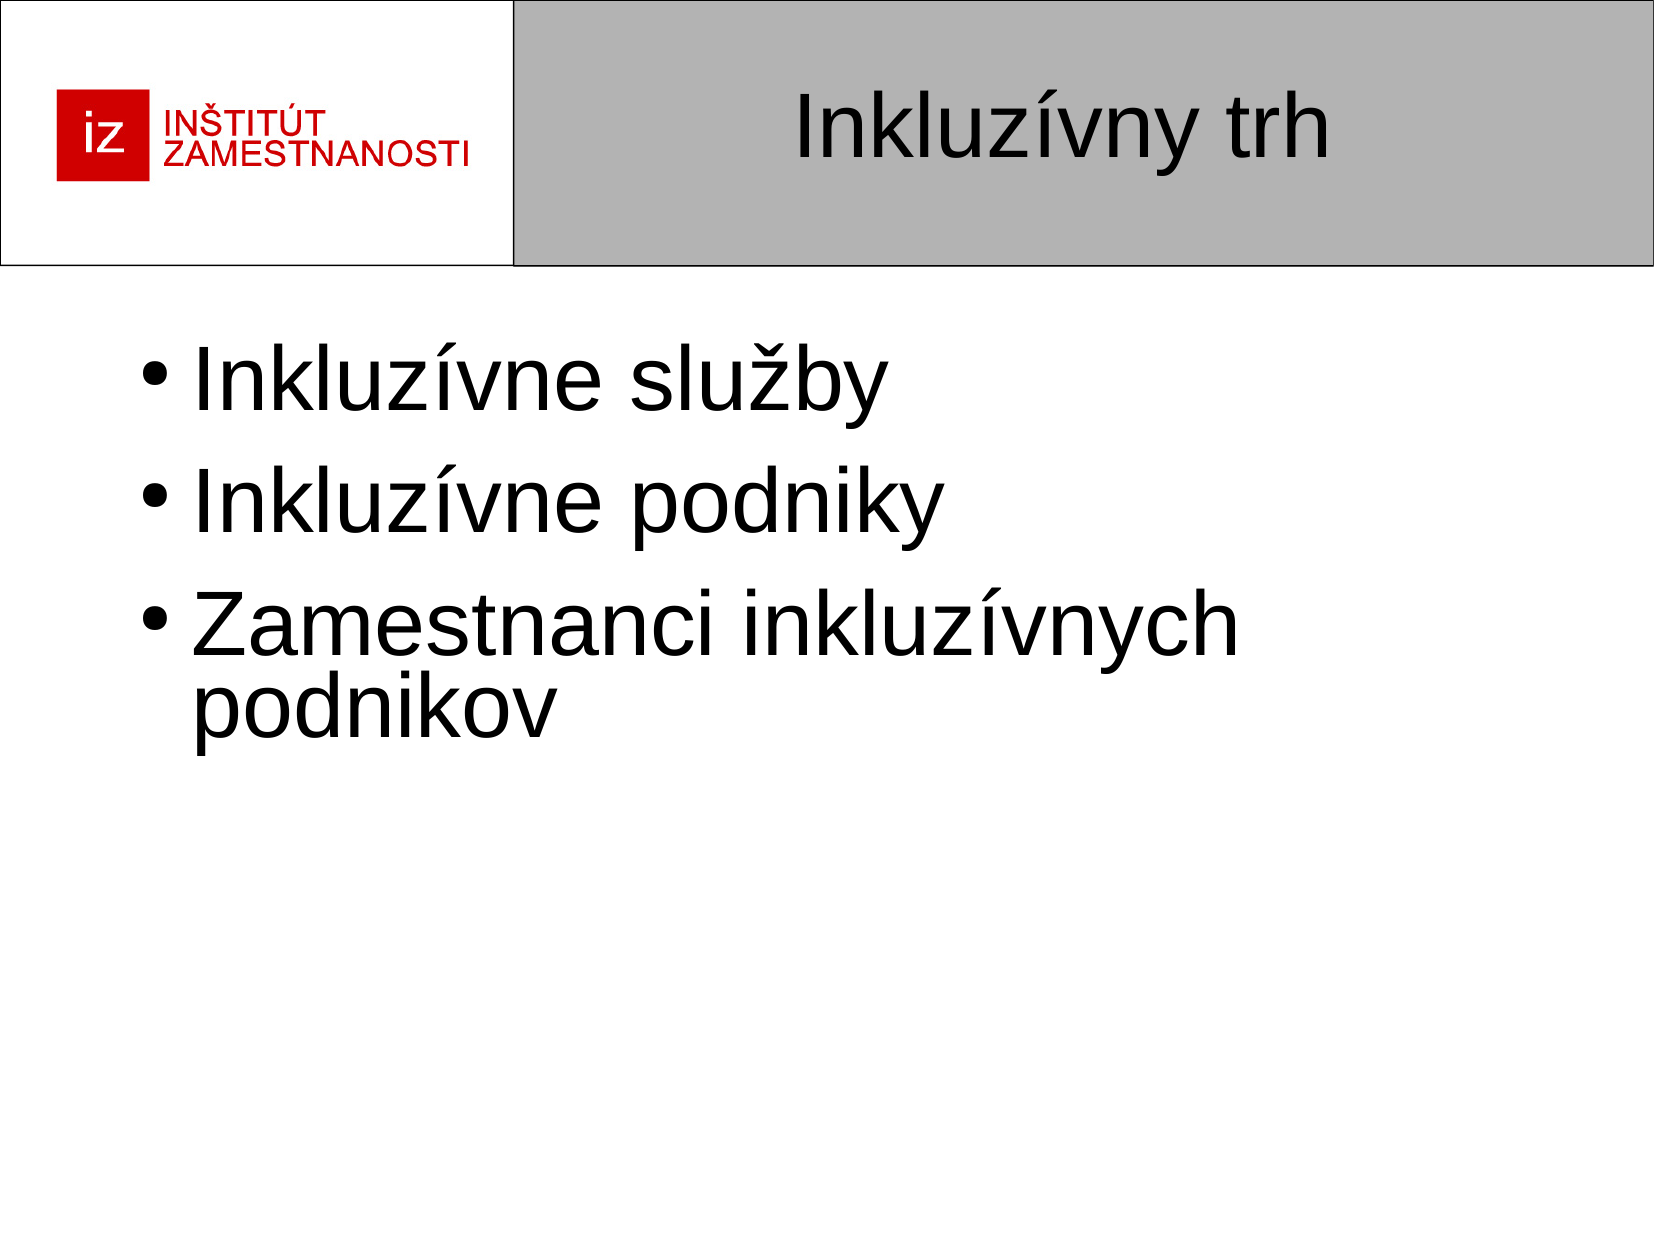

# Inkluzívny trh
Inkluzívne služby
Inkluzívne podniky
Zamestnanci inkluzívnych podnikov